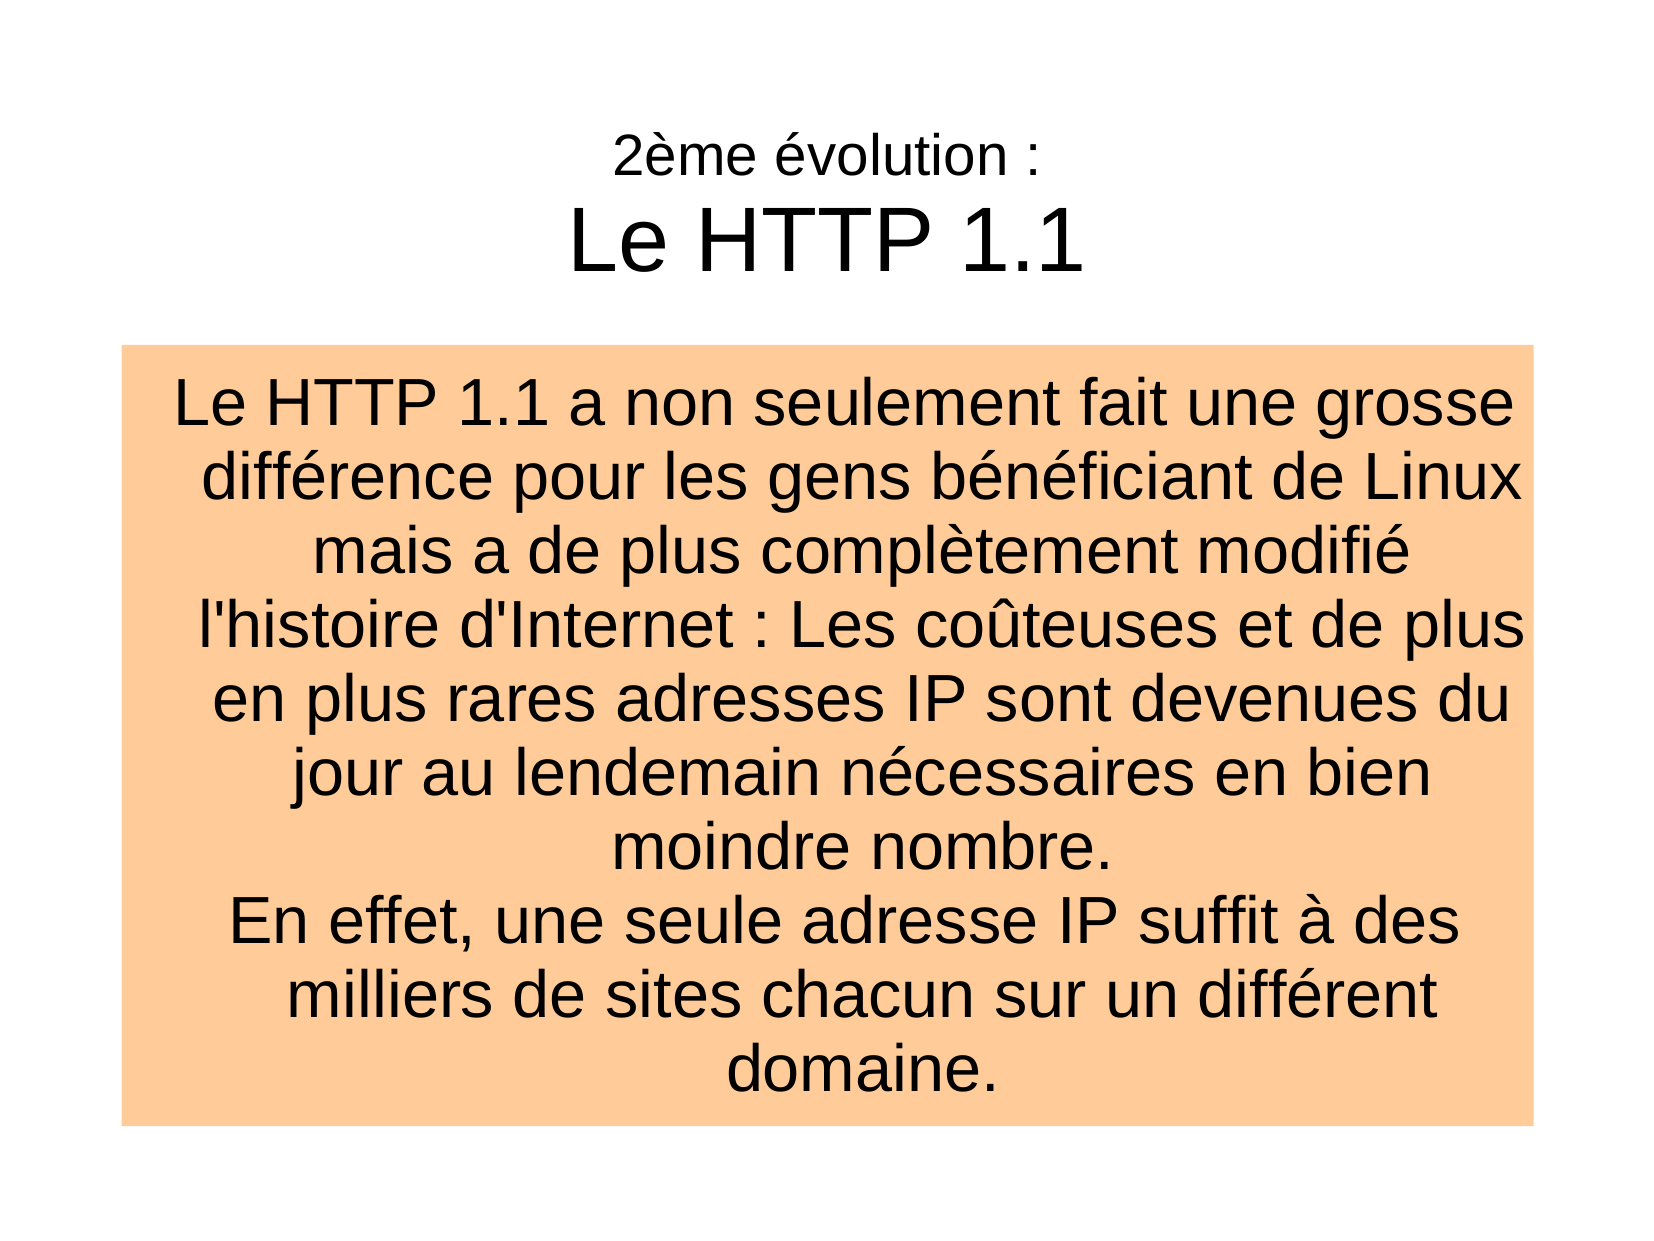

# 2ème évolution : Le HTTP 1.1
Le HTTP 1.1 a non seulement fait une grosse différence pour les gens bénéficiant de Linux mais a de plus complètement modifié l'histoire d'Internet : Les coûteuses et de plus en plus rares adresses IP sont devenues du jour au lendemain nécessaires en bien moindre nombre.
En effet, une seule adresse IP suffit à des milliers de sites chacun sur un différent domaine.